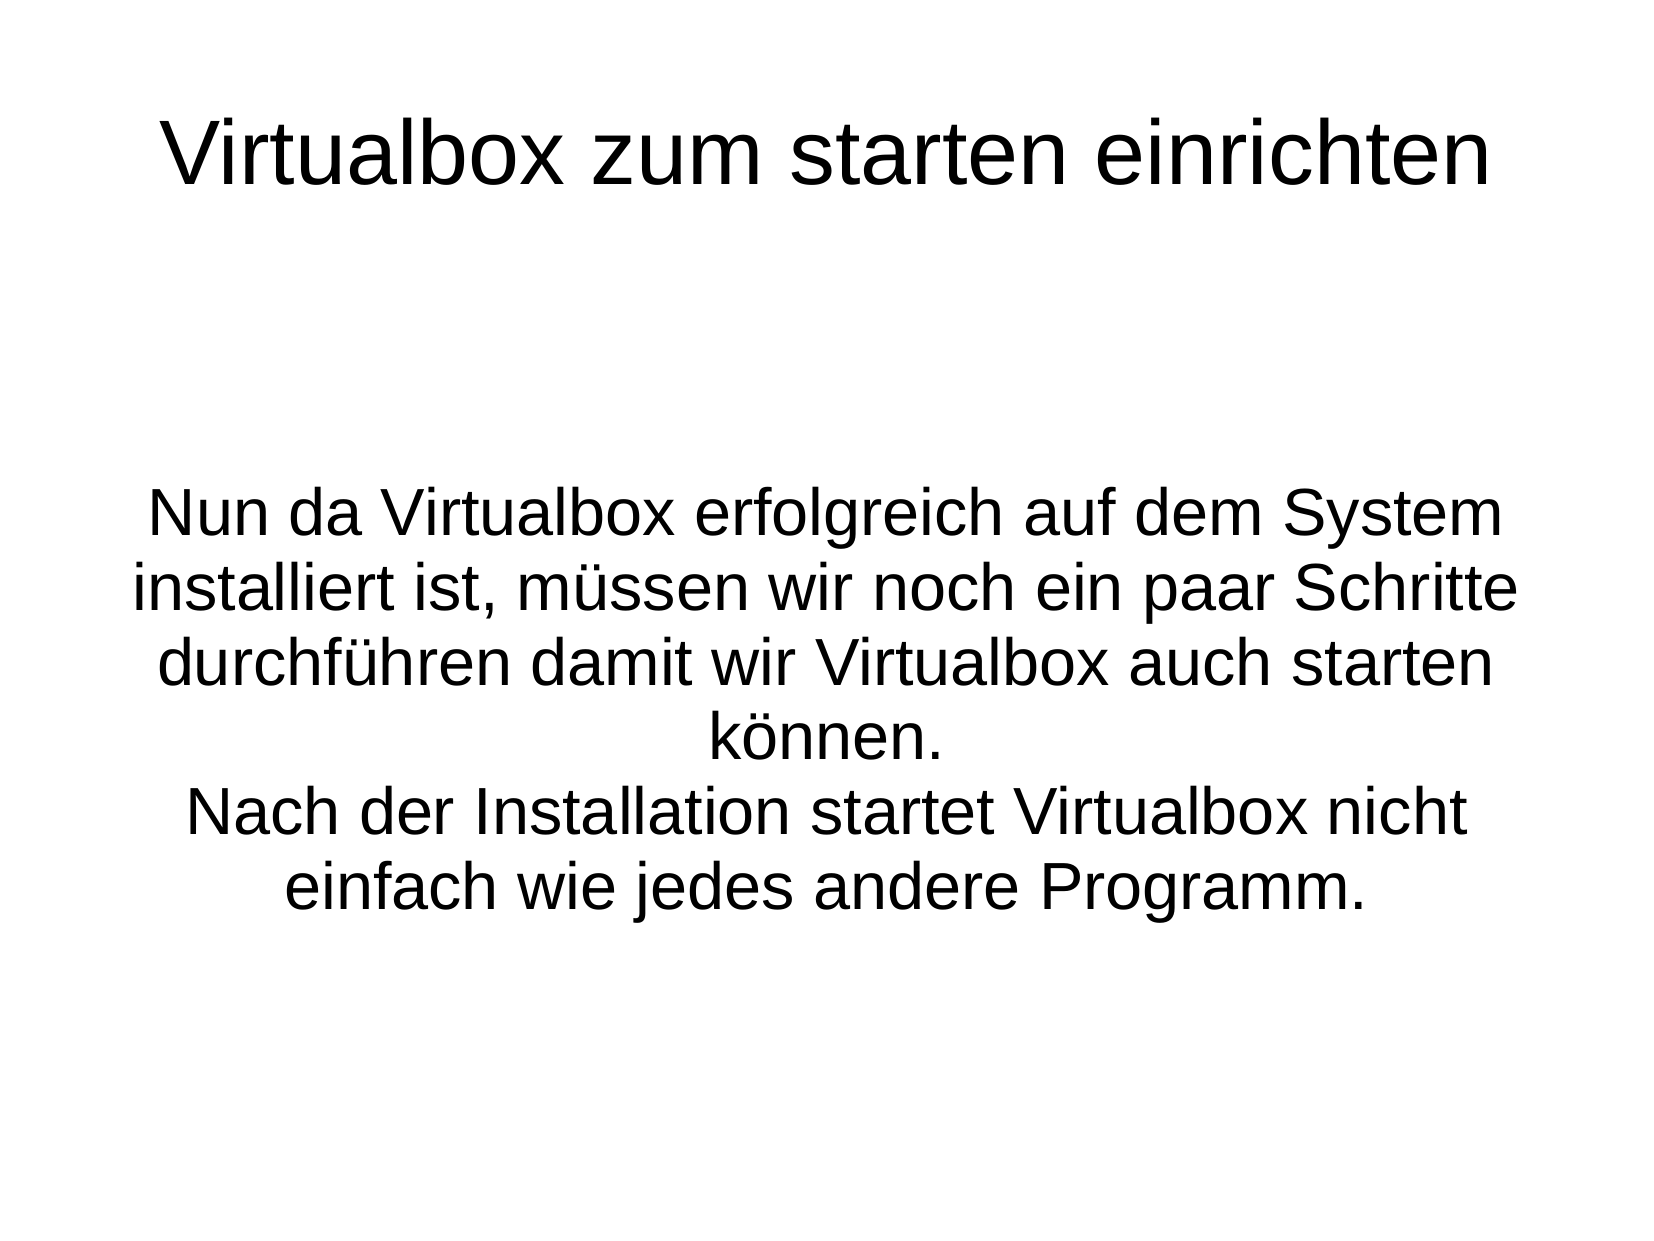

# Virtualbox zum starten einrichten
Nun da Virtualbox erfolgreich auf dem System installiert ist, müssen wir noch ein paar Schritte durchführen damit wir Virtualbox auch starten können.
Nach der Installation startet Virtualbox nicht einfach wie jedes andere Programm.